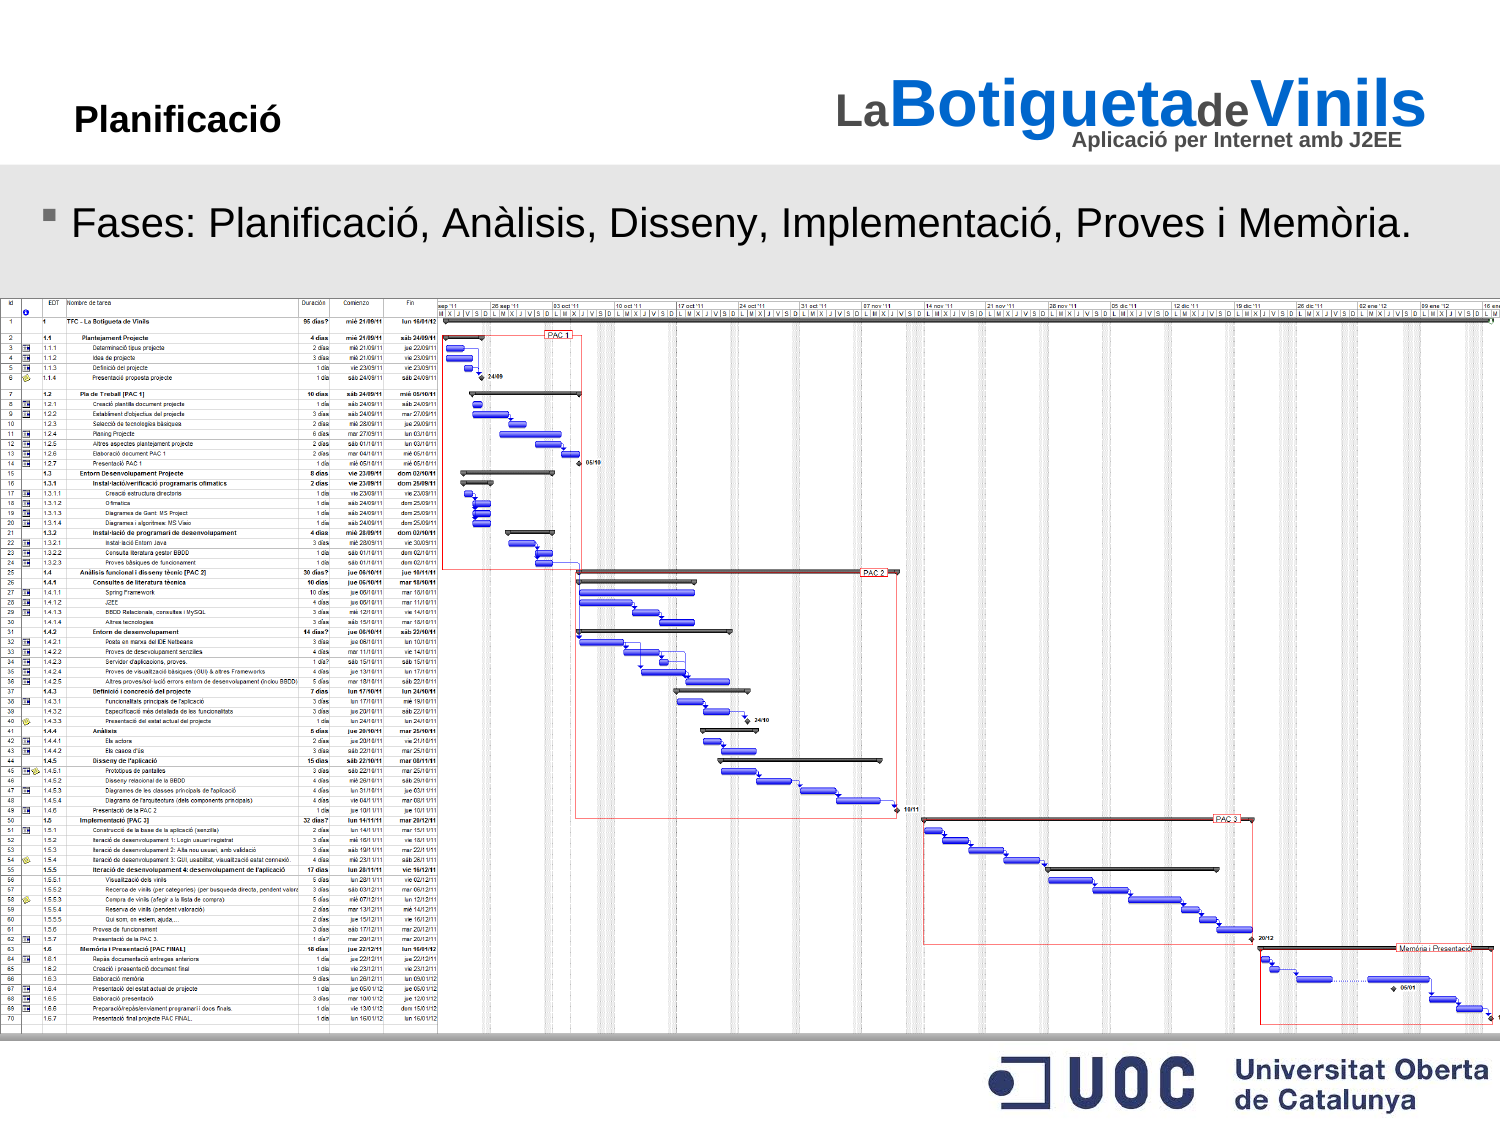

# LaBotiguetadeVinils
Planificació
Aplicació per Internet amb J2EE
Fases: Planificació, Anàlisis, Disseny, Implementació, Proves i Memòria.
Here comes your footer